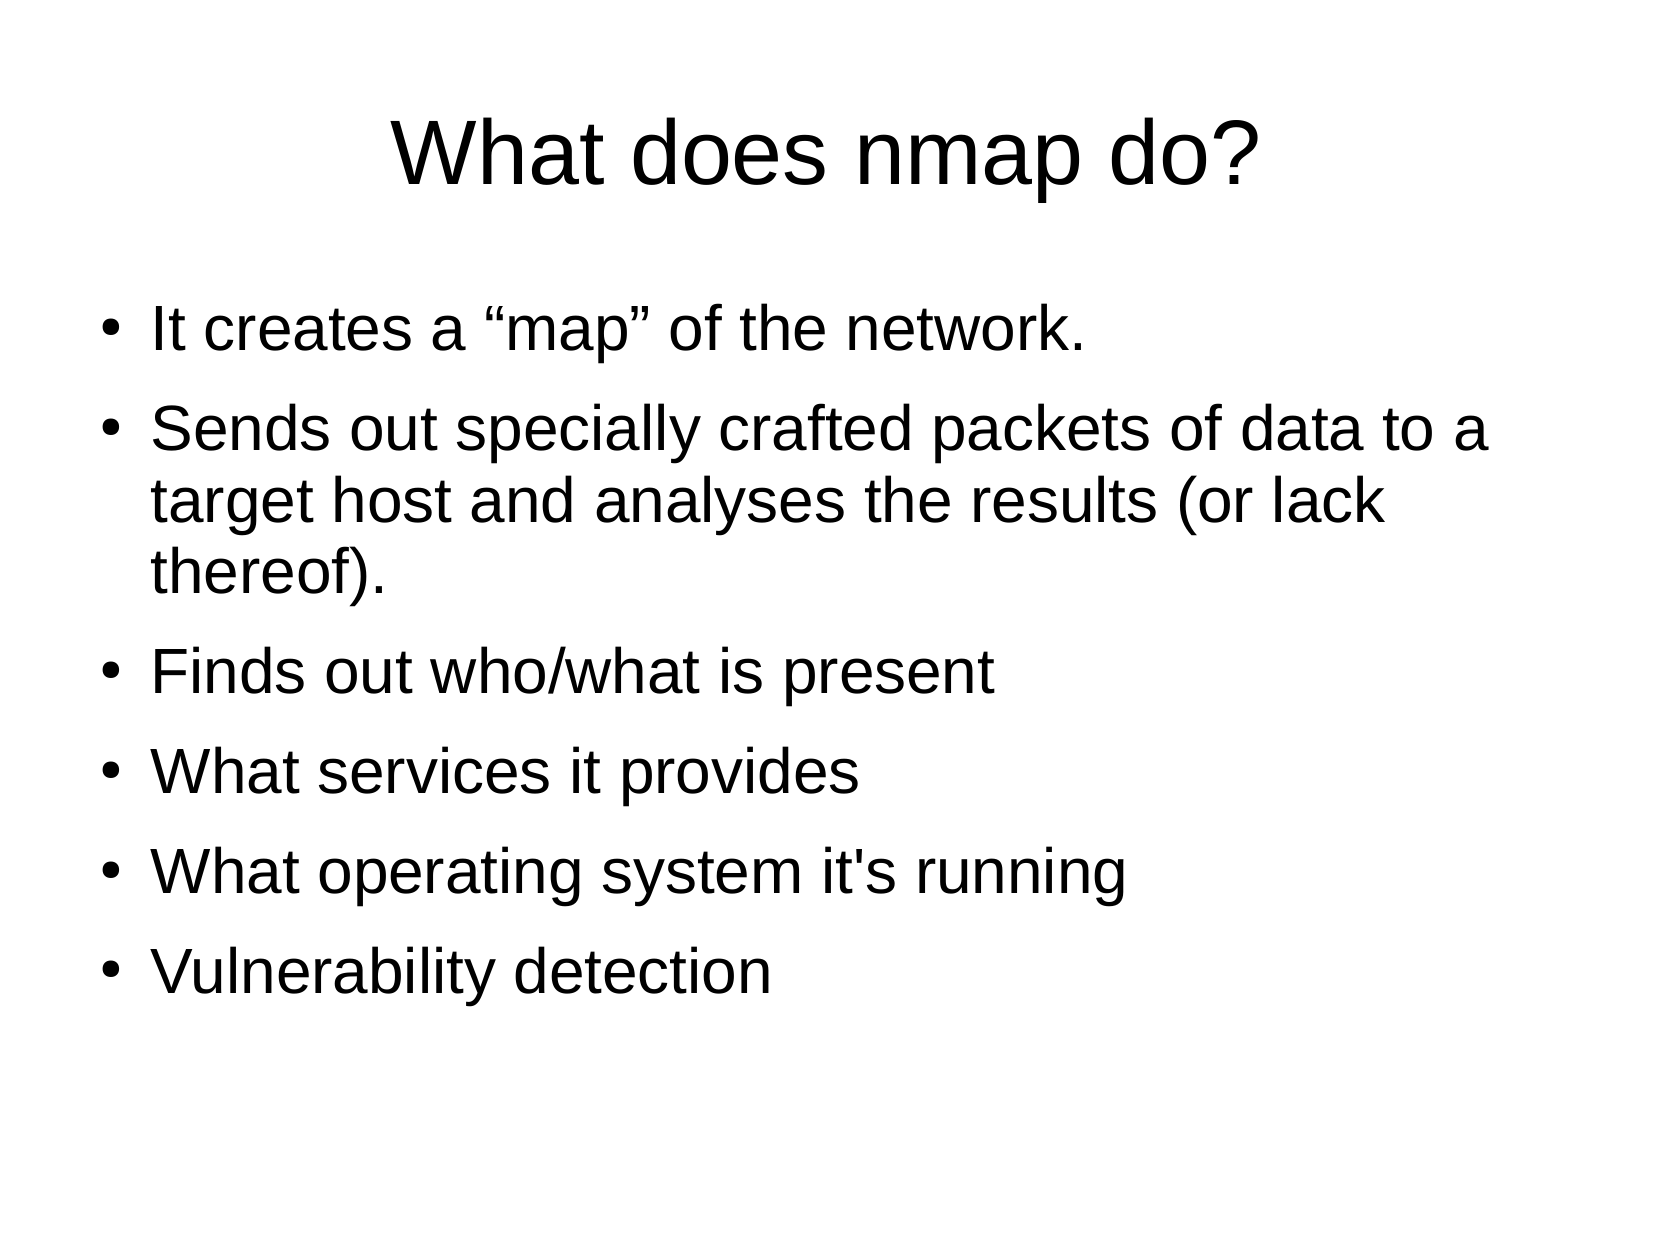

# What does nmap do?
It creates a “map” of the network.
Sends out specially crafted packets of data to a target host and analyses the results (or lack thereof).
Finds out who/what is present
What services it provides
What operating system it's running
Vulnerability detection